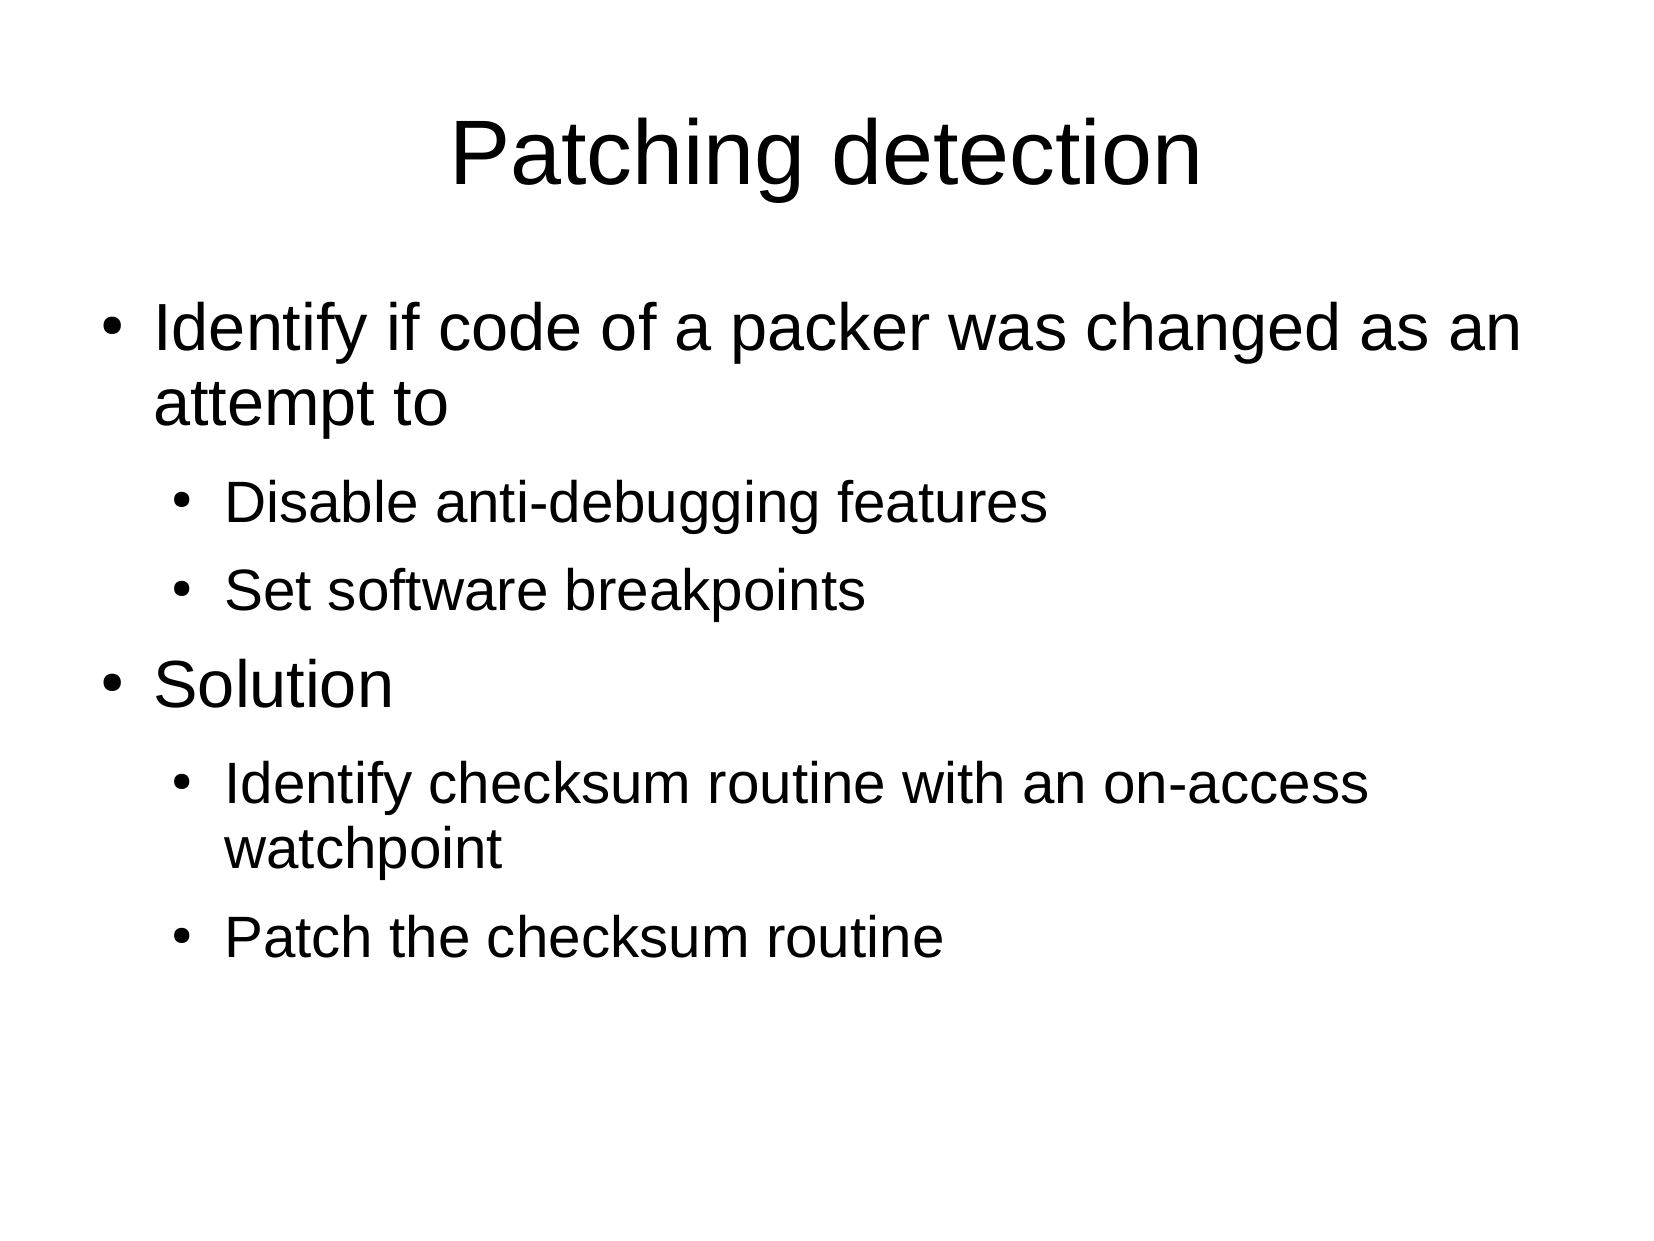

# Patching detection
Identify if code of a packer was changed as an attempt to
Disable anti-debugging features
Set software breakpoints
Solution
Identify checksum routine with an on-access watchpoint
Patch the checksum routine